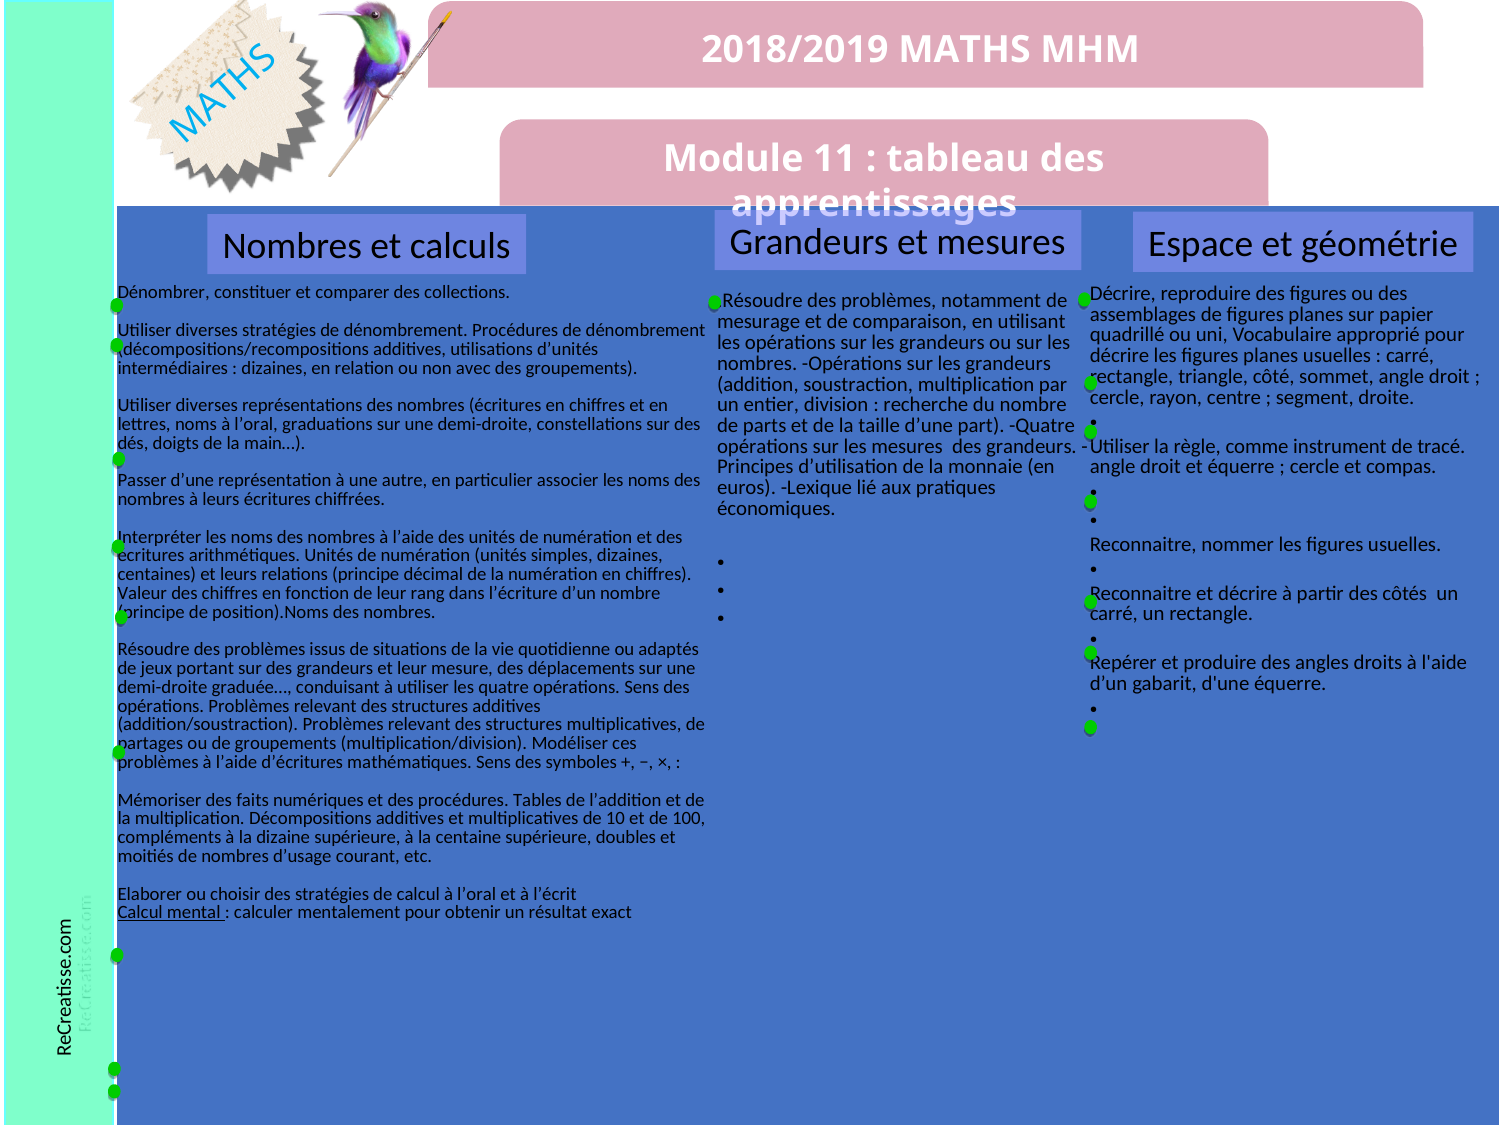

2018/2019 MATHS MHM
MATHS
Module 11 : tableau des apprentissages
| | | |
| --- | --- | --- |
| Dénombrer, constituer et comparer des collections. Utiliser diverses stratégies de dénombrement. Procédures de dénombrement (décompositions/recompositions additives, utilisations d’unités intermédiaires : dizaines, en relation ou non avec des groupements). Utiliser diverses représentations des nombres (écritures en chiffres et en lettres, noms à l’oral, graduations sur une demi-droite, constellations sur des dés, doigts de la main…). Passer d’une représentation à une autre, en particulier associer les noms des nombres à leurs écritures chiffrées. Interpréter les noms des nombres à l’aide des unités de numération et des écritures arithmétiques. Unités de numération (unités simples, dizaines, centaines) et leurs relations (principe décimal de la numération en chiffres). Valeur des chiffres en fonction de leur rang dans l’écriture d’un nombre (principe de position).Noms des nombres. Résoudre des problèmes issus de situations de la vie quotidienne ou adaptés de jeux portant sur des grandeurs et leur mesure, des déplacements sur une demi-droite graduée…, conduisant à utiliser les quatre opérations. Sens des opérations. Problèmes relevant des structures additives (addition/soustraction). Problèmes relevant des structures multiplicatives, de partages ou de groupements (multiplication/division). Modéliser ces problèmes à l’aide d’écritures mathématiques. Sens des symboles +, −, ×, : Mémoriser des faits numériques et des procédures. Tables de l’addition et de la multiplication. Décompositions additives et multiplicatives de 10 et de 100, compléments à la dizaine supérieure, à la centaine supérieure, doubles et moitiés de nombres d’usage courant, etc. Elaborer ou choisir des stratégies de calcul à l’oral et à l’écrit Calcul mental : calculer mentalement pour obtenir un résultat exact | .Résoudre des problèmes, notamment de mesurage et de comparaison, en utilisant les opérations sur les grandeurs ou sur les nombres. -Opérations sur les grandeurs (addition, soustraction, multiplication par un entier, division : recherche du nombre de parts et de la taille d’une part). -Quatre opérations sur les mesures des grandeurs. -Principes d’utilisation de la monnaie (en euros). -Lexique lié aux pratiques économiques. | Décrire, reproduire des figures ou des assemblages de figures planes sur papier quadrillé ou uni, Vocabulaire approprié pour décrire les figures planes usuelles : carré, rectangle, triangle, côté, sommet, angle droit ; cercle, rayon, centre ; segment, droite. Utiliser la règle, comme instrument de tracé. angle droit et équerre ; cercle et compas. Reconnaitre, nommer les figures usuelles. Reconnaitre et décrire à partir des côtés un carré, un rectangle. Repérer et produire des angles droits à l'aide d’un gabarit, d'une équerre. |
Grandeurs et mesures
Espace et géométrie
Nombres et calculs
ReCreatisse.com
ReCreatisse.com